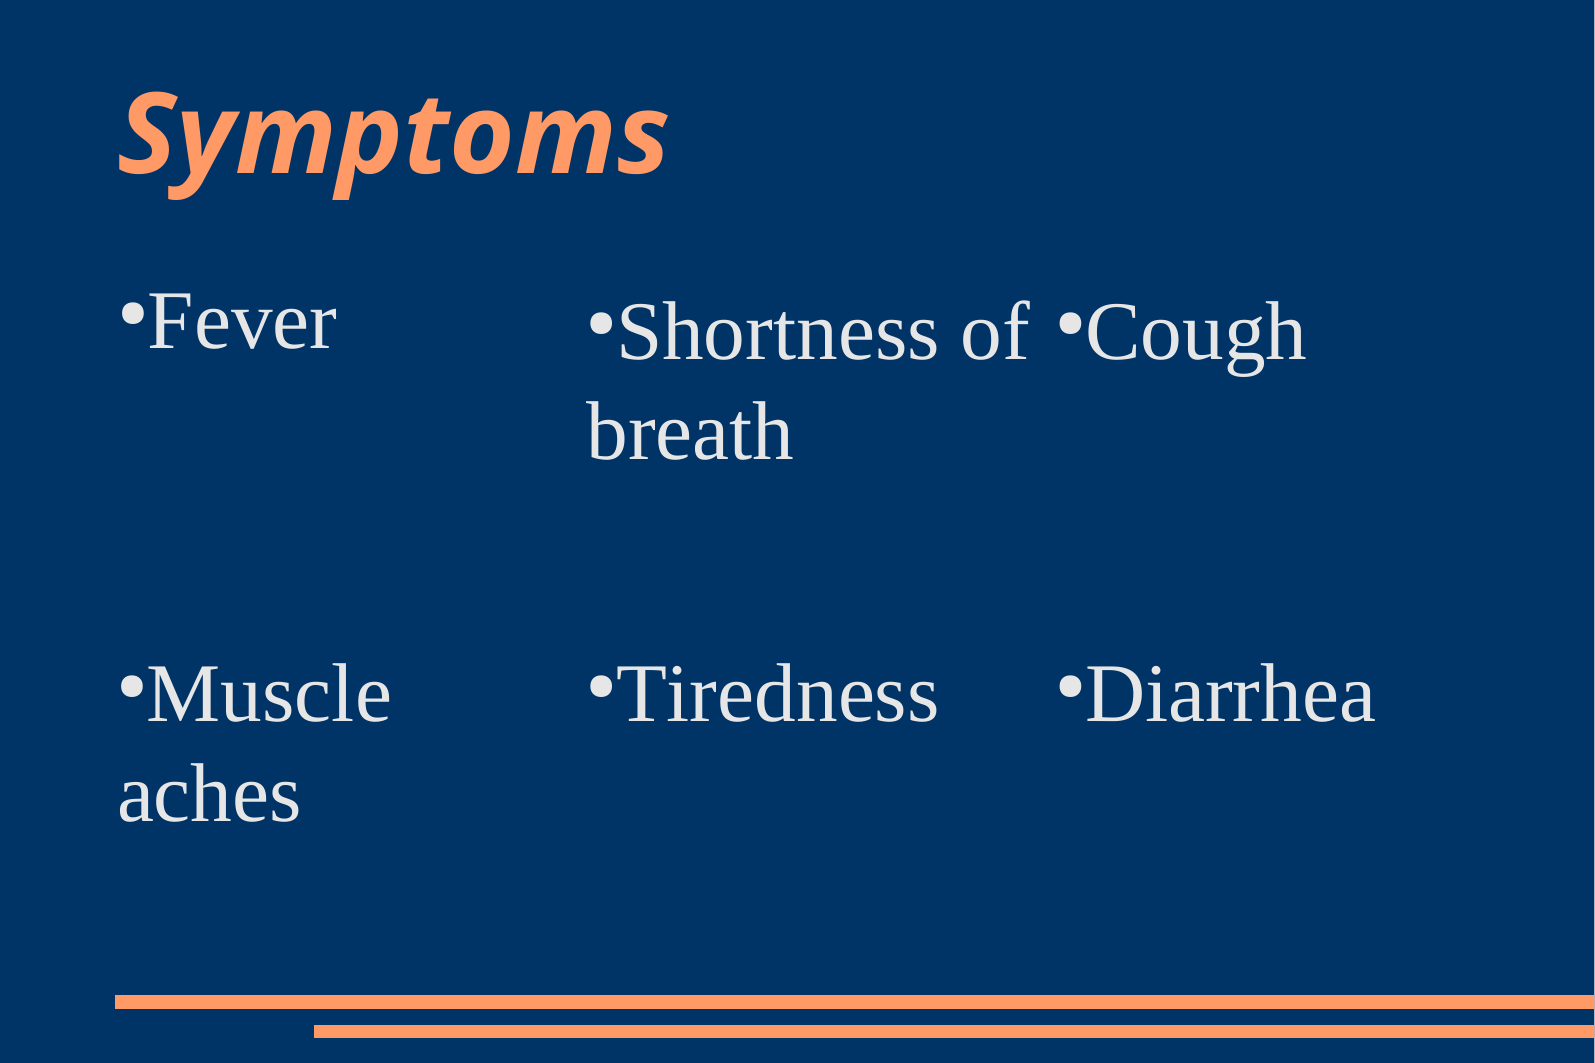

# Symptoms
Fever
Shortness of breath
Cough
Muscle aches
Tiredness
Diarrhea